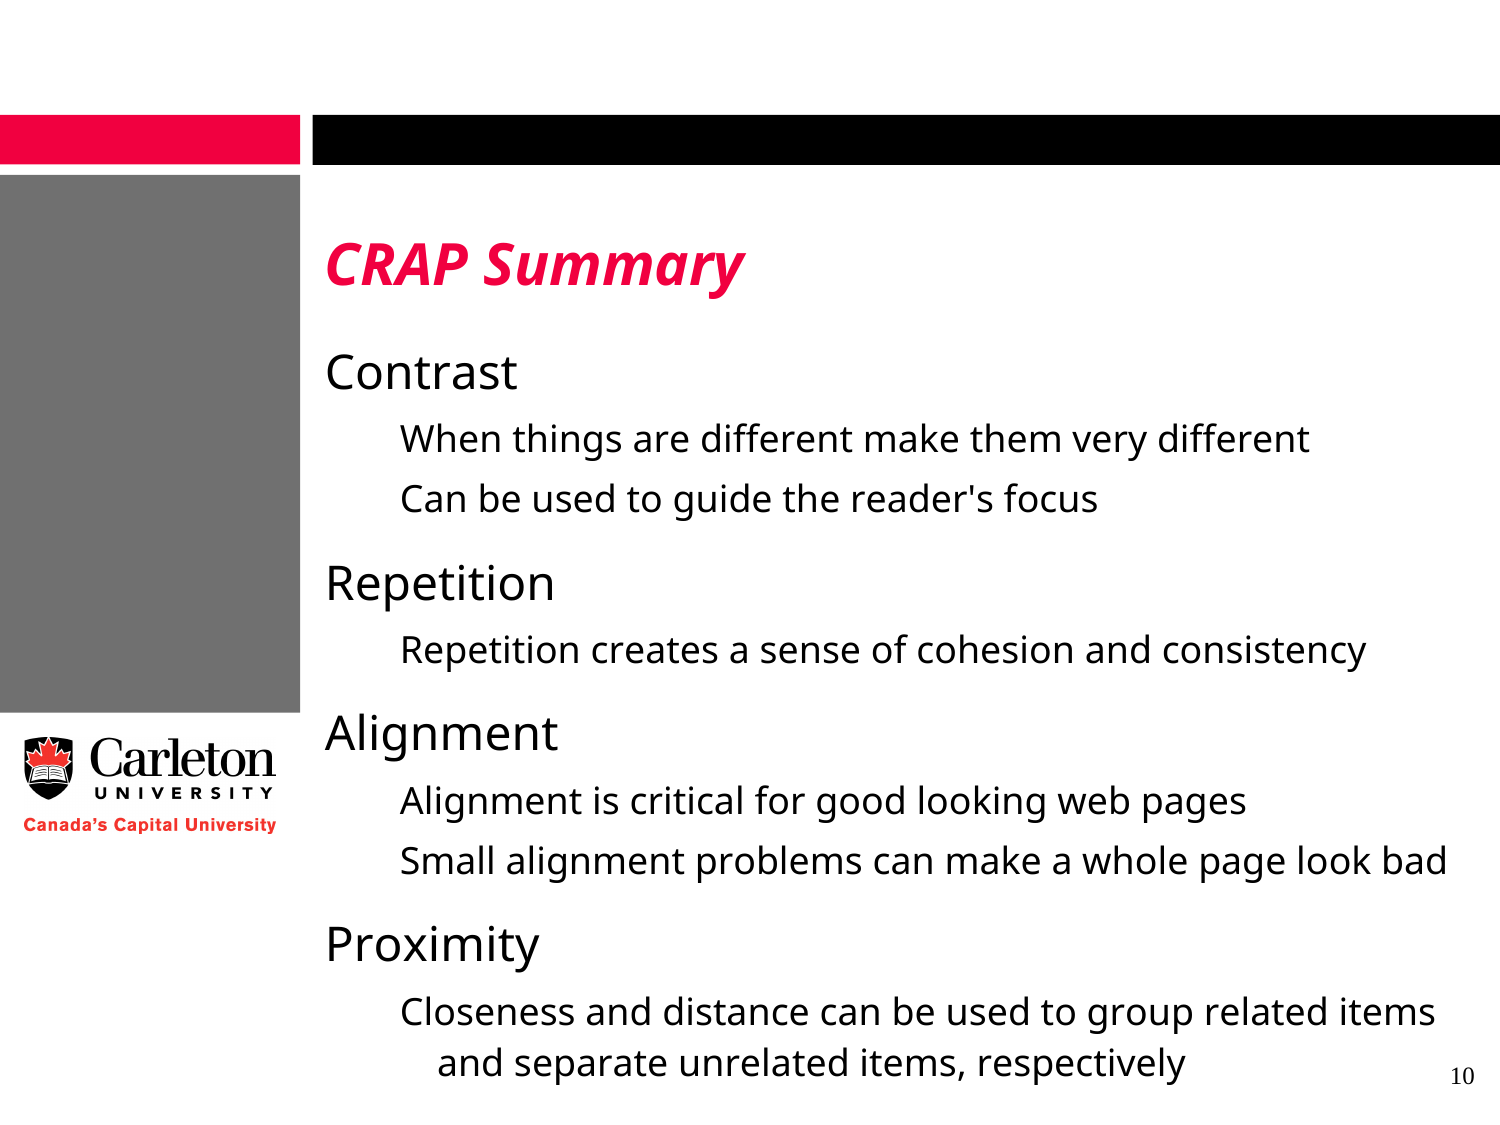

# CRAP Summary
Contrast
When things are different make them very different
Can be used to guide the reader's focus
Repetition
Repetition creates a sense of cohesion and consistency
Alignment
Alignment is critical for good looking web pages
Small alignment problems can make a whole page look bad
Proximity
Closeness and distance can be used to group related items and separate unrelated items, respectively
10